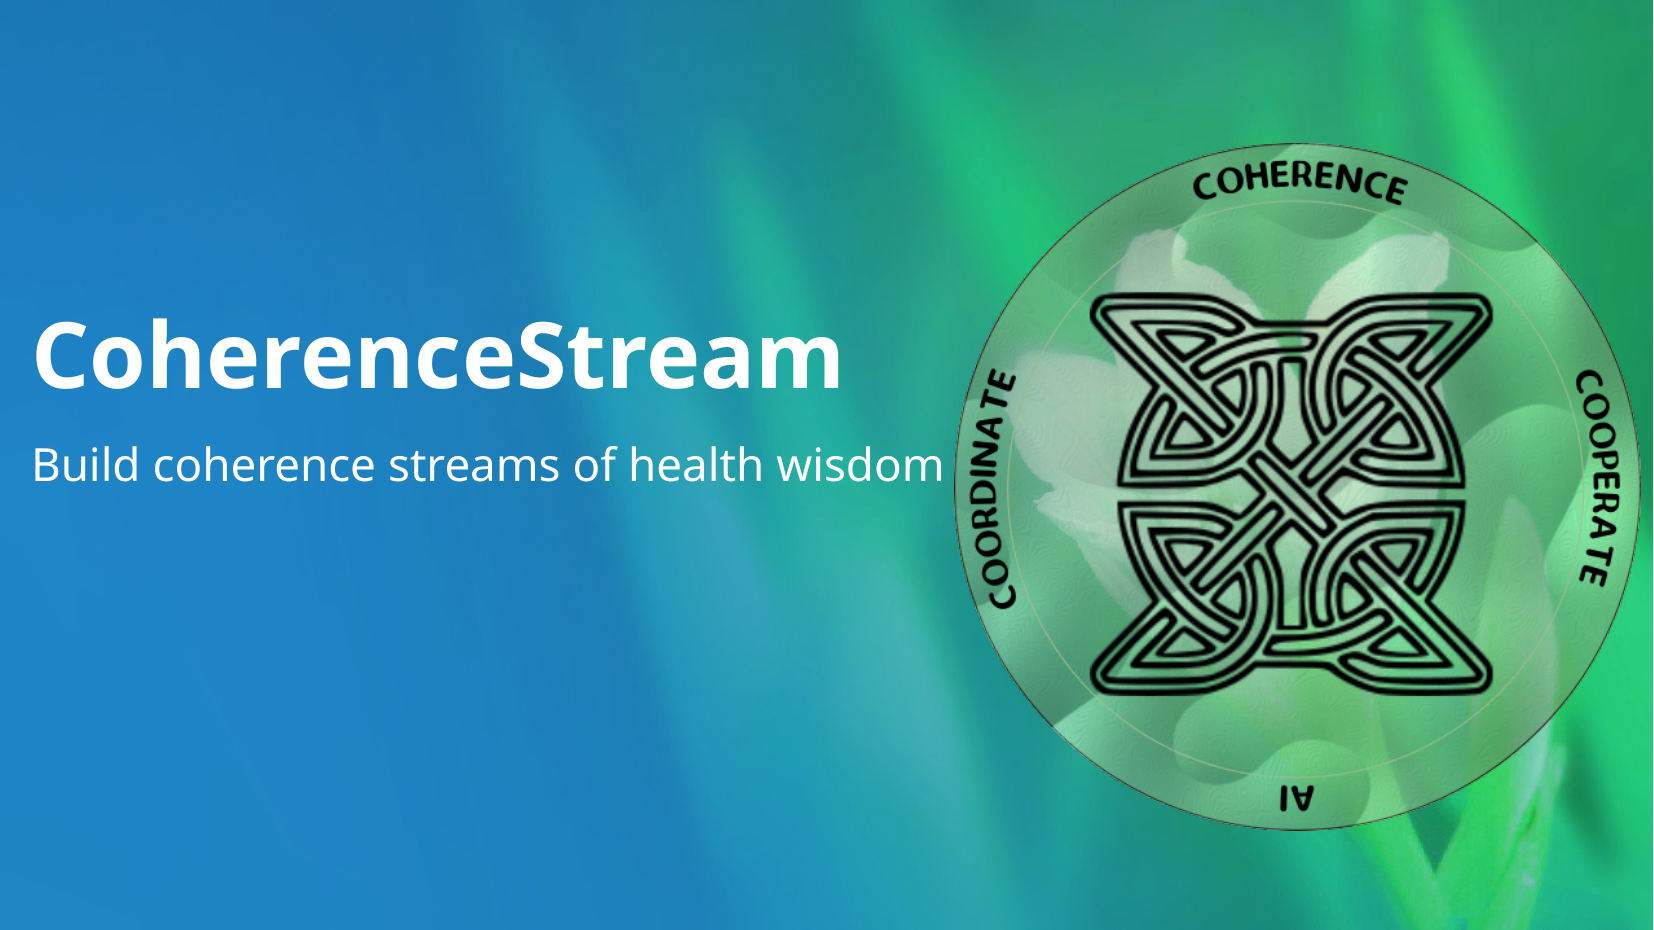

CoherenceStream
Build coherence streams of health wisdom